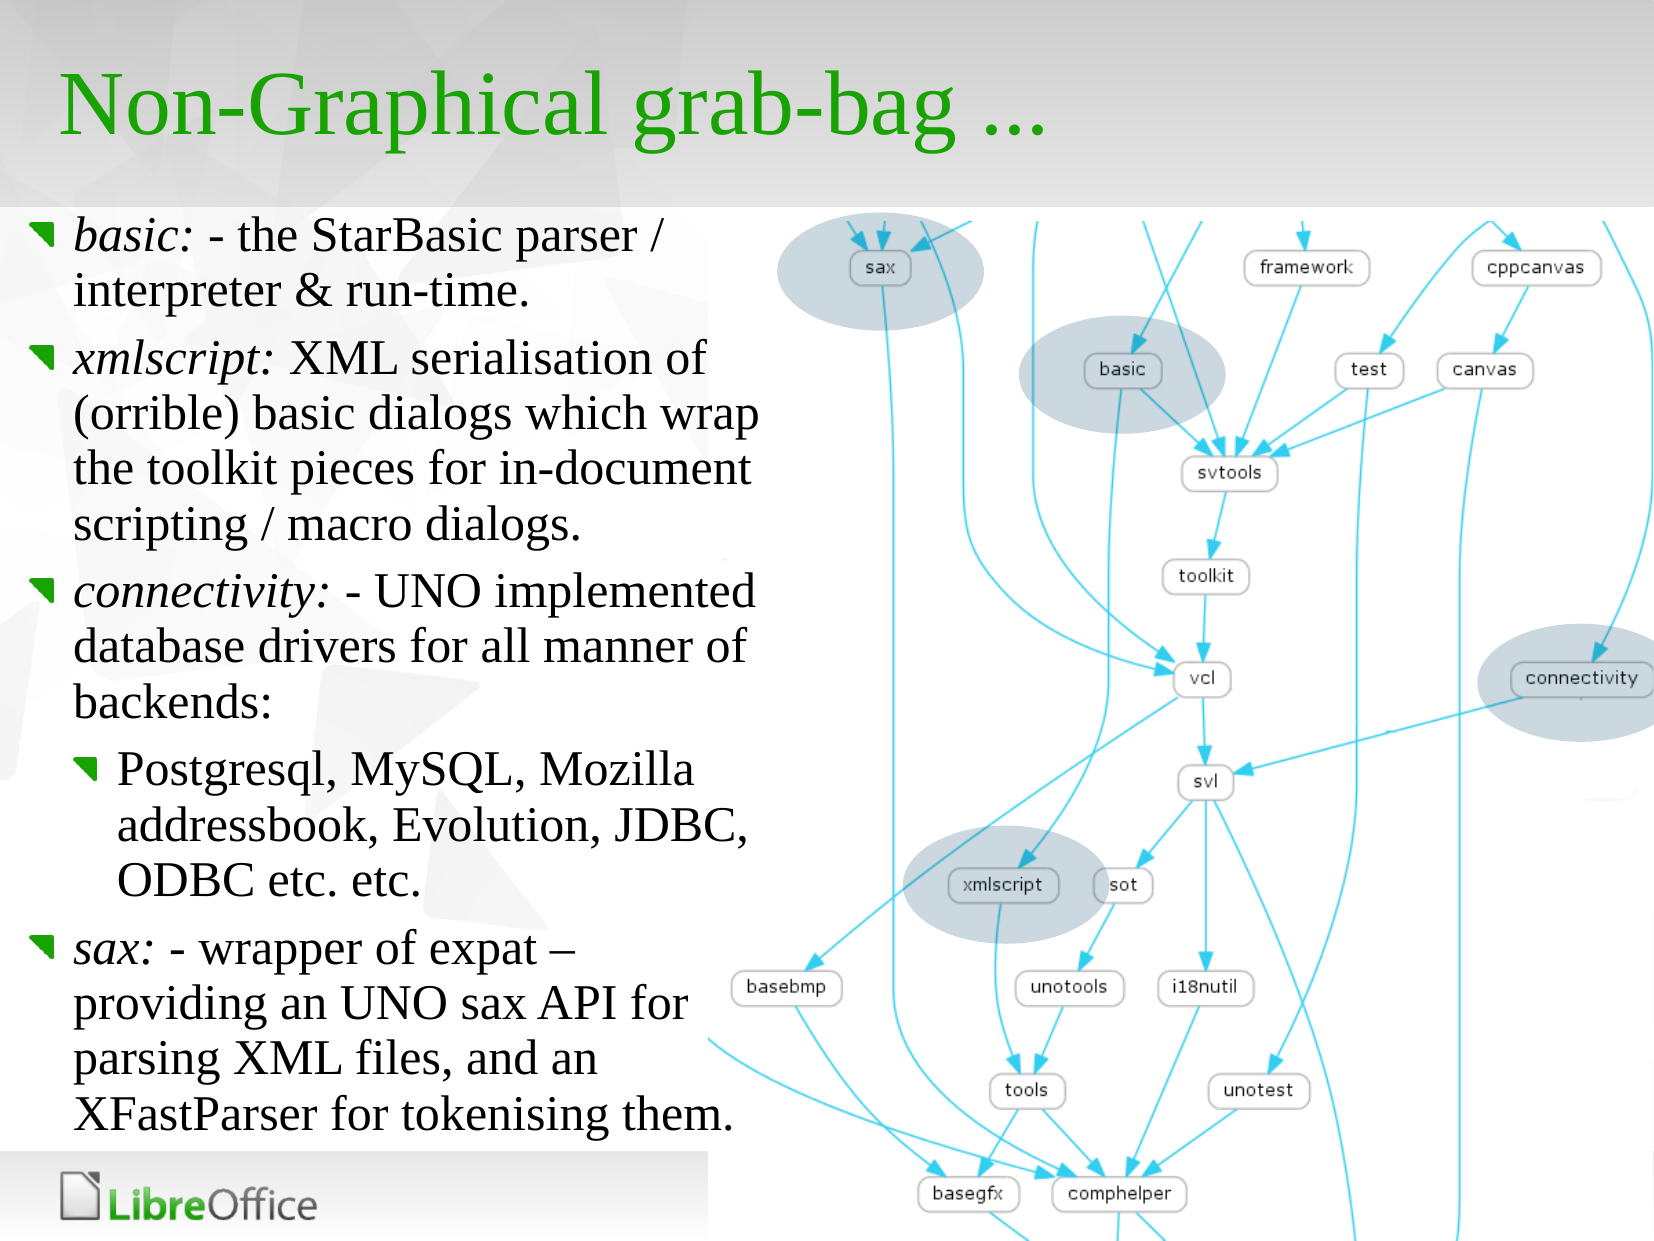

# Non-Graphical grab-bag ...
basic: - the StarBasic parser / interpreter & run-time.
xmlscript: XML serialisation of (orrible) basic dialogs which wrap the toolkit pieces for in-document scripting / macro dialogs.
connectivity: - UNO implemented database drivers for all manner of backends:
Postgresql, MySQL, Mozilla addressbook, Evolution, JDBC, ODBC etc. etc.
sax: - wrapper of expat – providing an UNO sax API for parsing XML files, and an XFastParser for tokenising them.
13